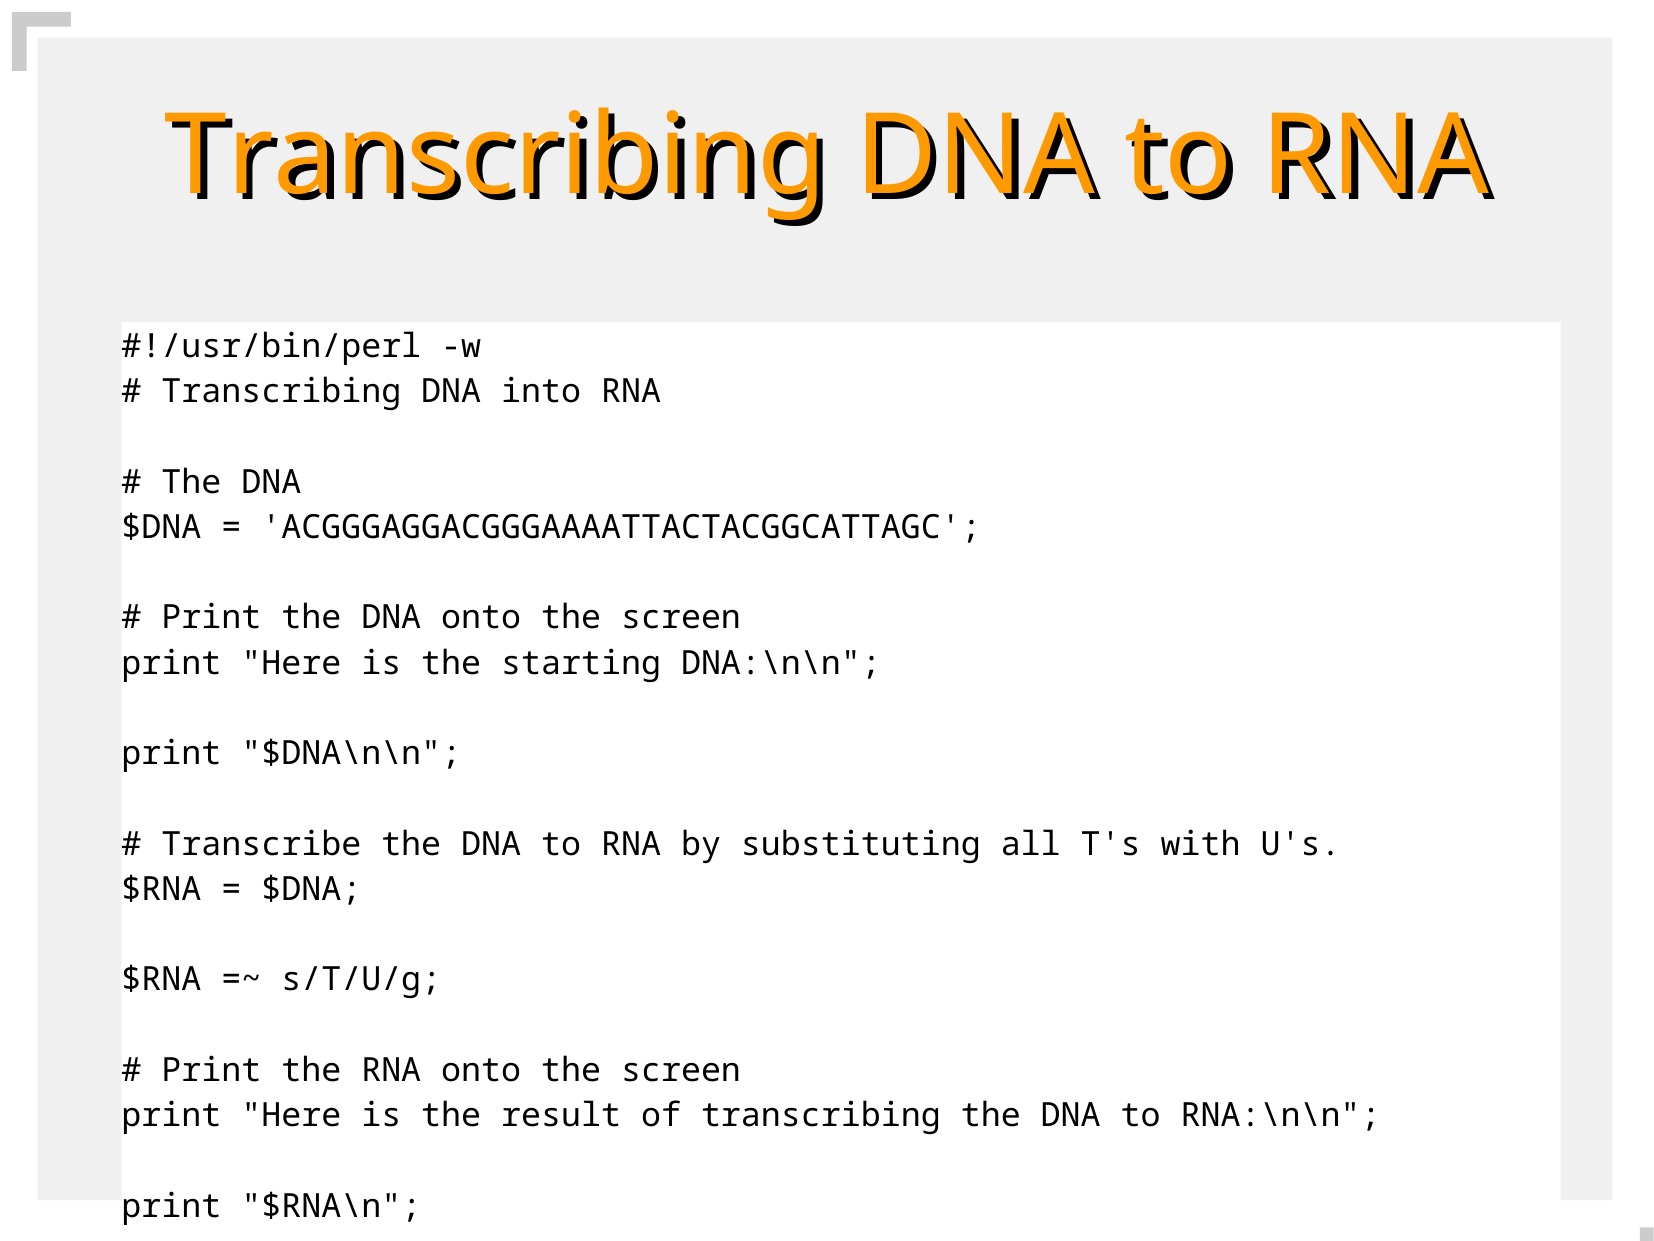

# Transcribing DNA to RNA
#!/usr/bin/perl -w
# Transcribing DNA into RNA
# The DNA
$DNA = 'ACGGGAGGACGGGAAAATTACTACGGCATTAGC';
# Print the DNA onto the screen
print "Here is the starting DNA:\n\n";
print "$DNA\n\n";
# Transcribe the DNA to RNA by substituting all T's with U's.
$RNA = $DNA;
$RNA =~ s/T/U/g;
# Print the RNA onto the screen
print "Here is the result of transcribing the DNA to RNA:\n\n";
print "$RNA\n";
# Exit the program.
exit;